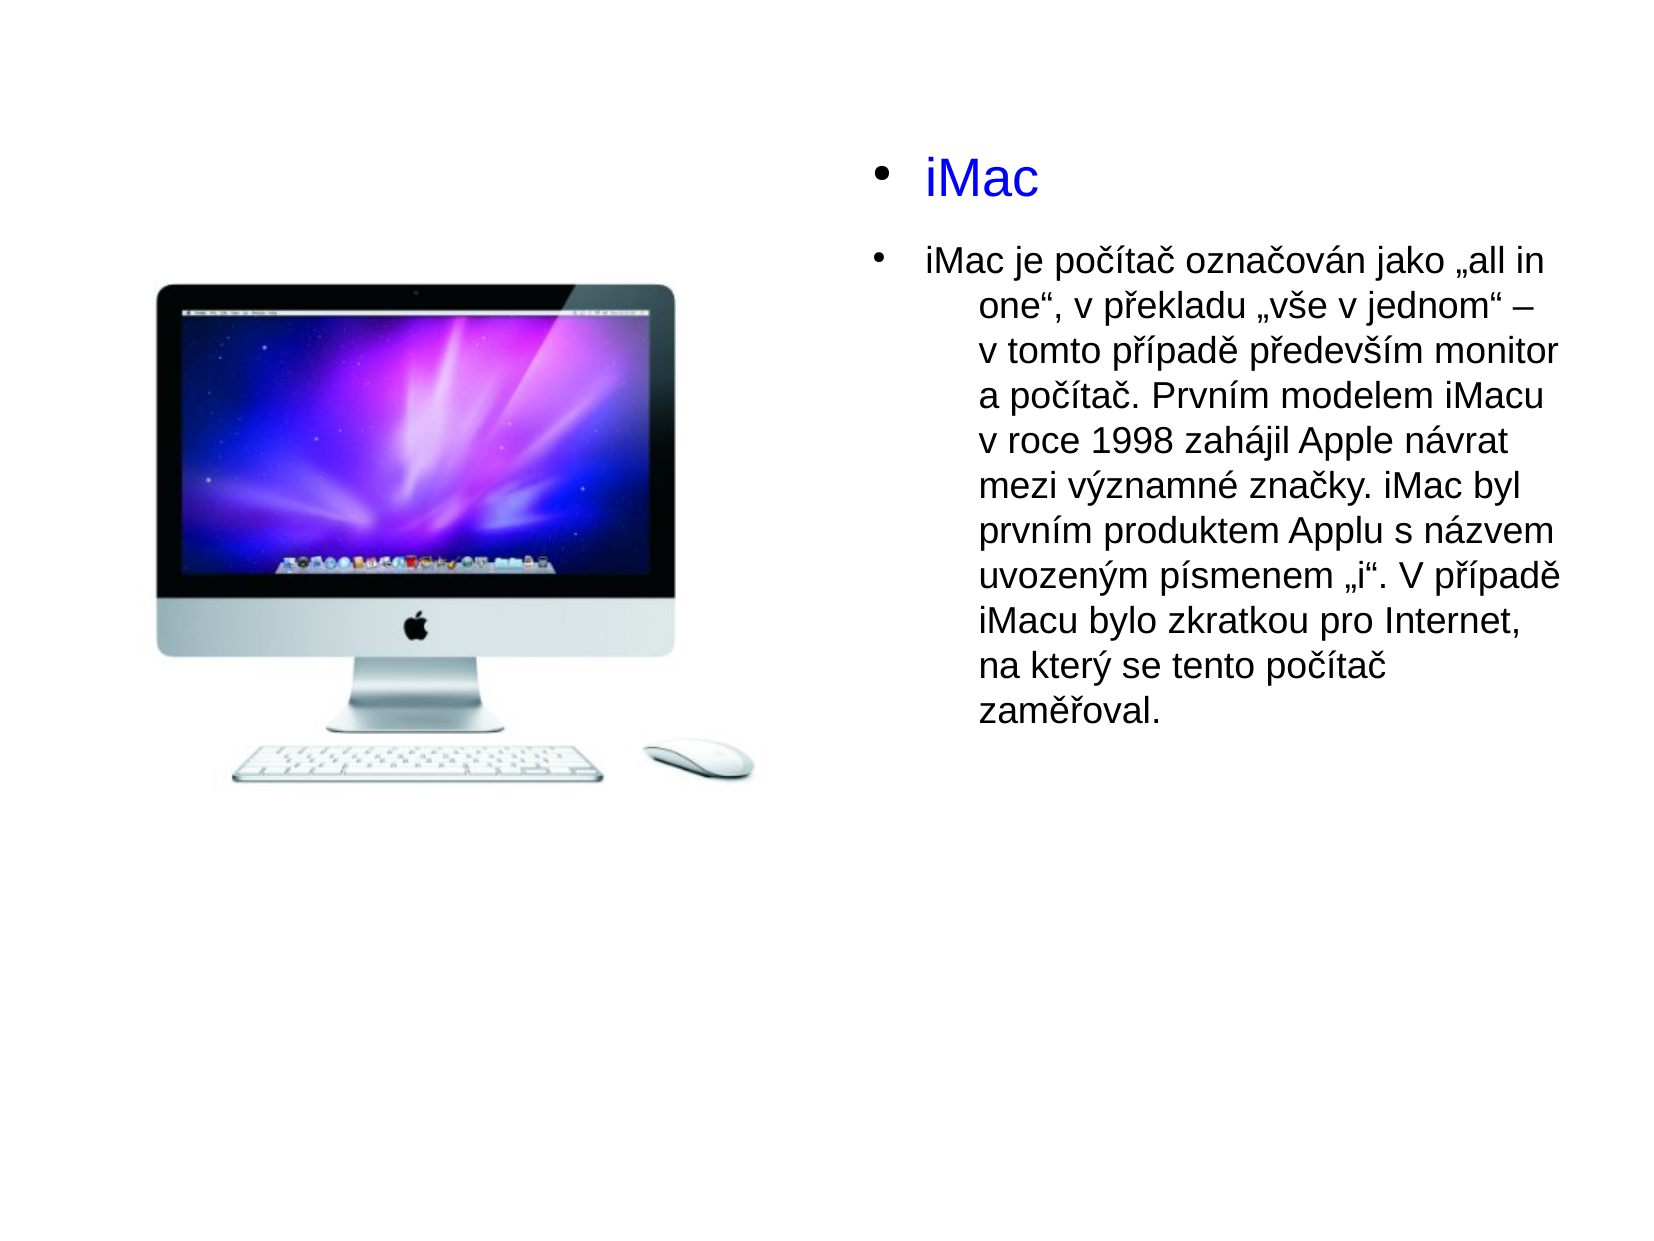

# iMac
iMac je počítač označován jako „all in one“, v překladu „vše v jednom“ – v tomto případě především monitor a počítač. Prvním modelem iMacu v roce 1998 zahájil Apple návrat mezi významné značky. iMac byl prvním produktem Applu s názvem uvozeným písmenem „i“. V případě iMacu bylo zkratkou pro Internet, na který se tento počítač zaměřoval.